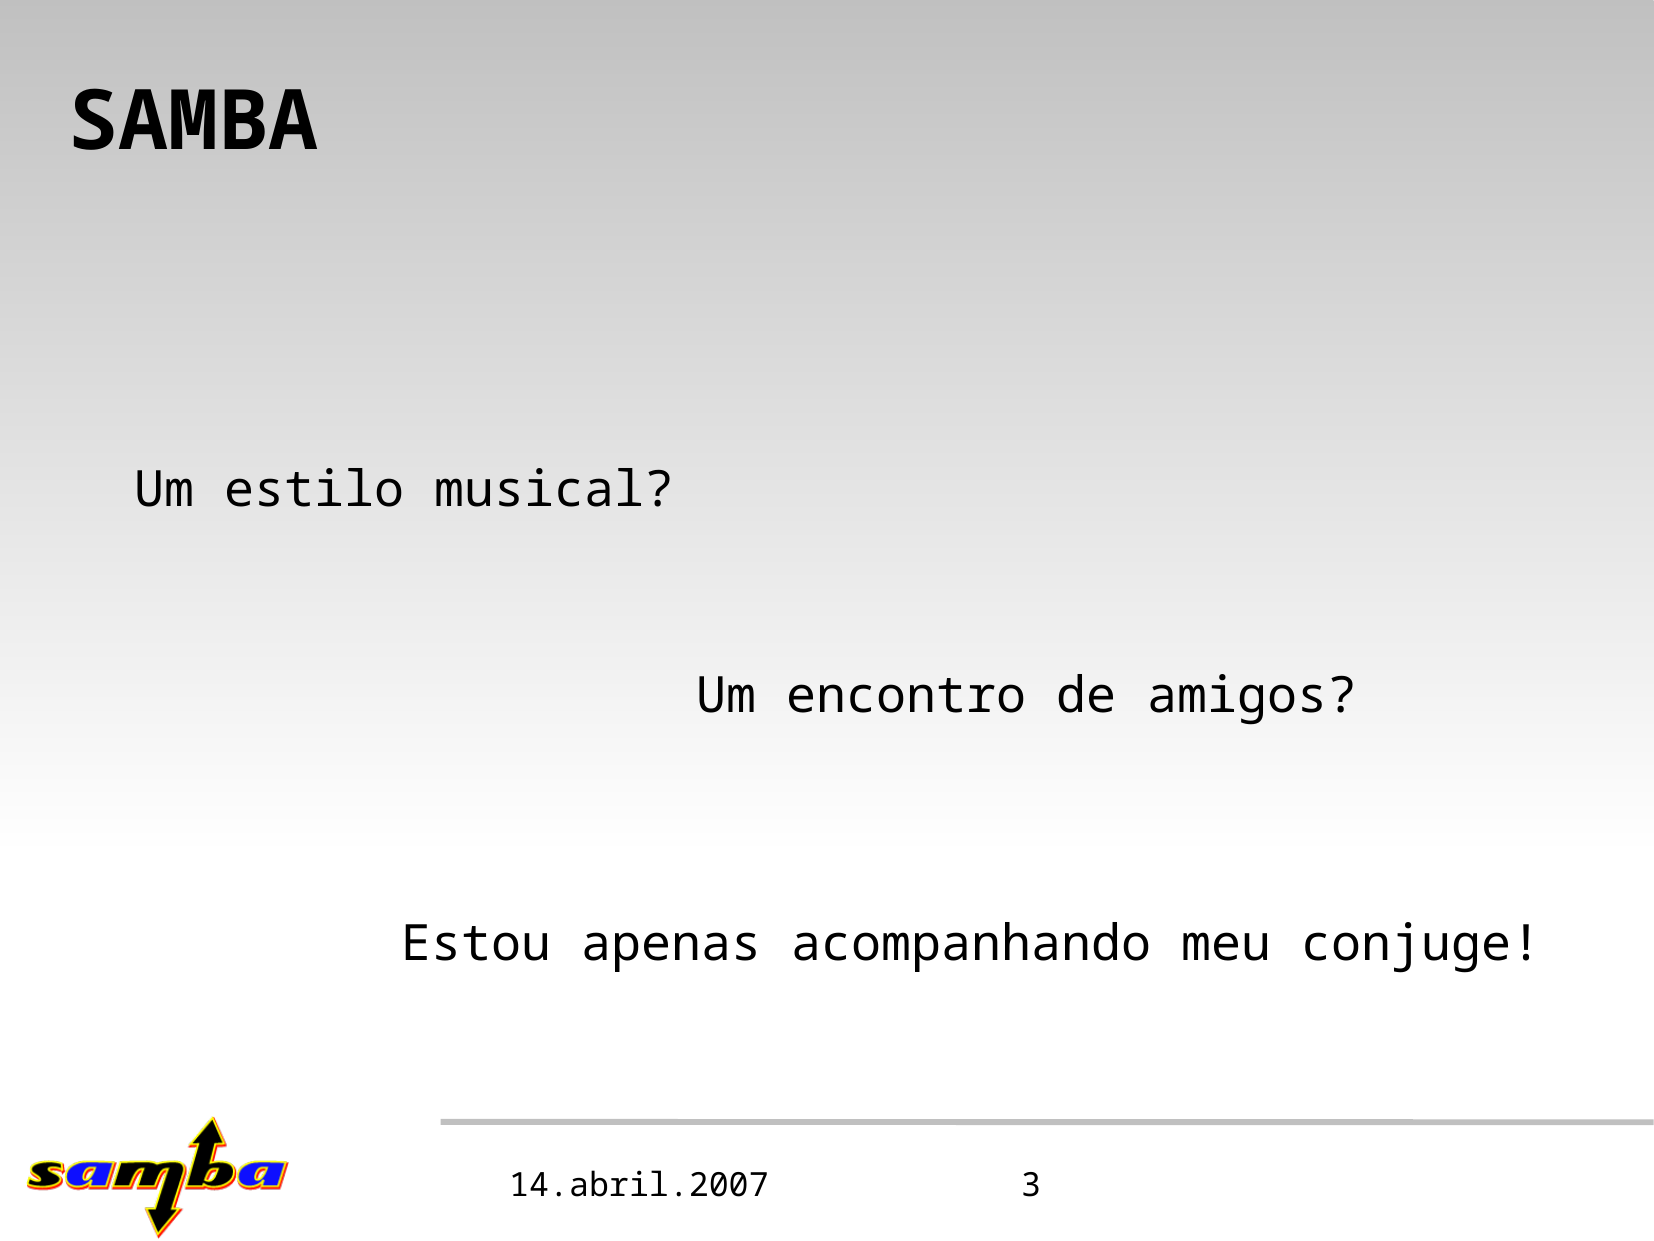

SAMBA
Um estilo musical?
Um encontro de amigos?
Estou apenas acompanhando meu conjuge!